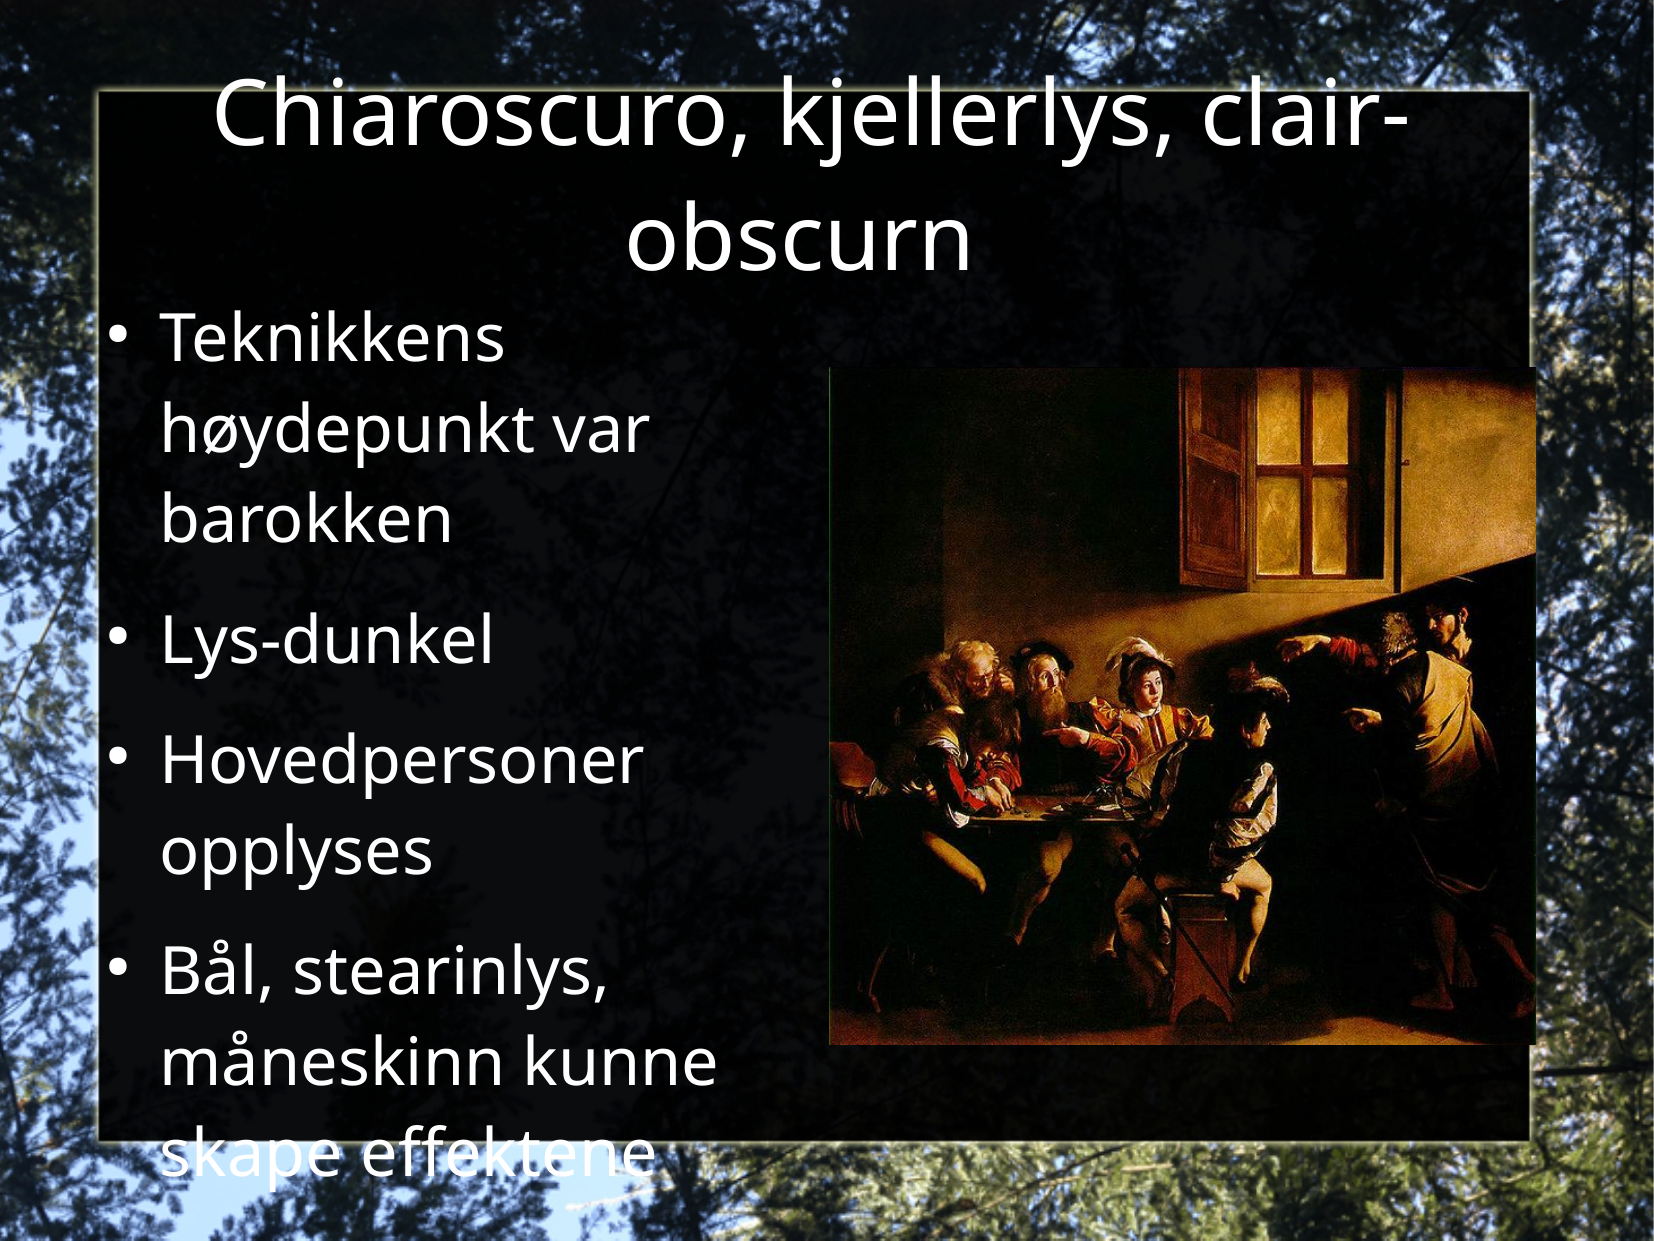

# Chiaroscuro, kjellerlys, clair-obscurn
Teknikkens høydepunkt var barokken
Lys-dunkel
Hovedpersoner opplyses
Bål, stearinlys, måneskinn kunne skape effektene
Bilde: Carravagio, Matteus kallelse